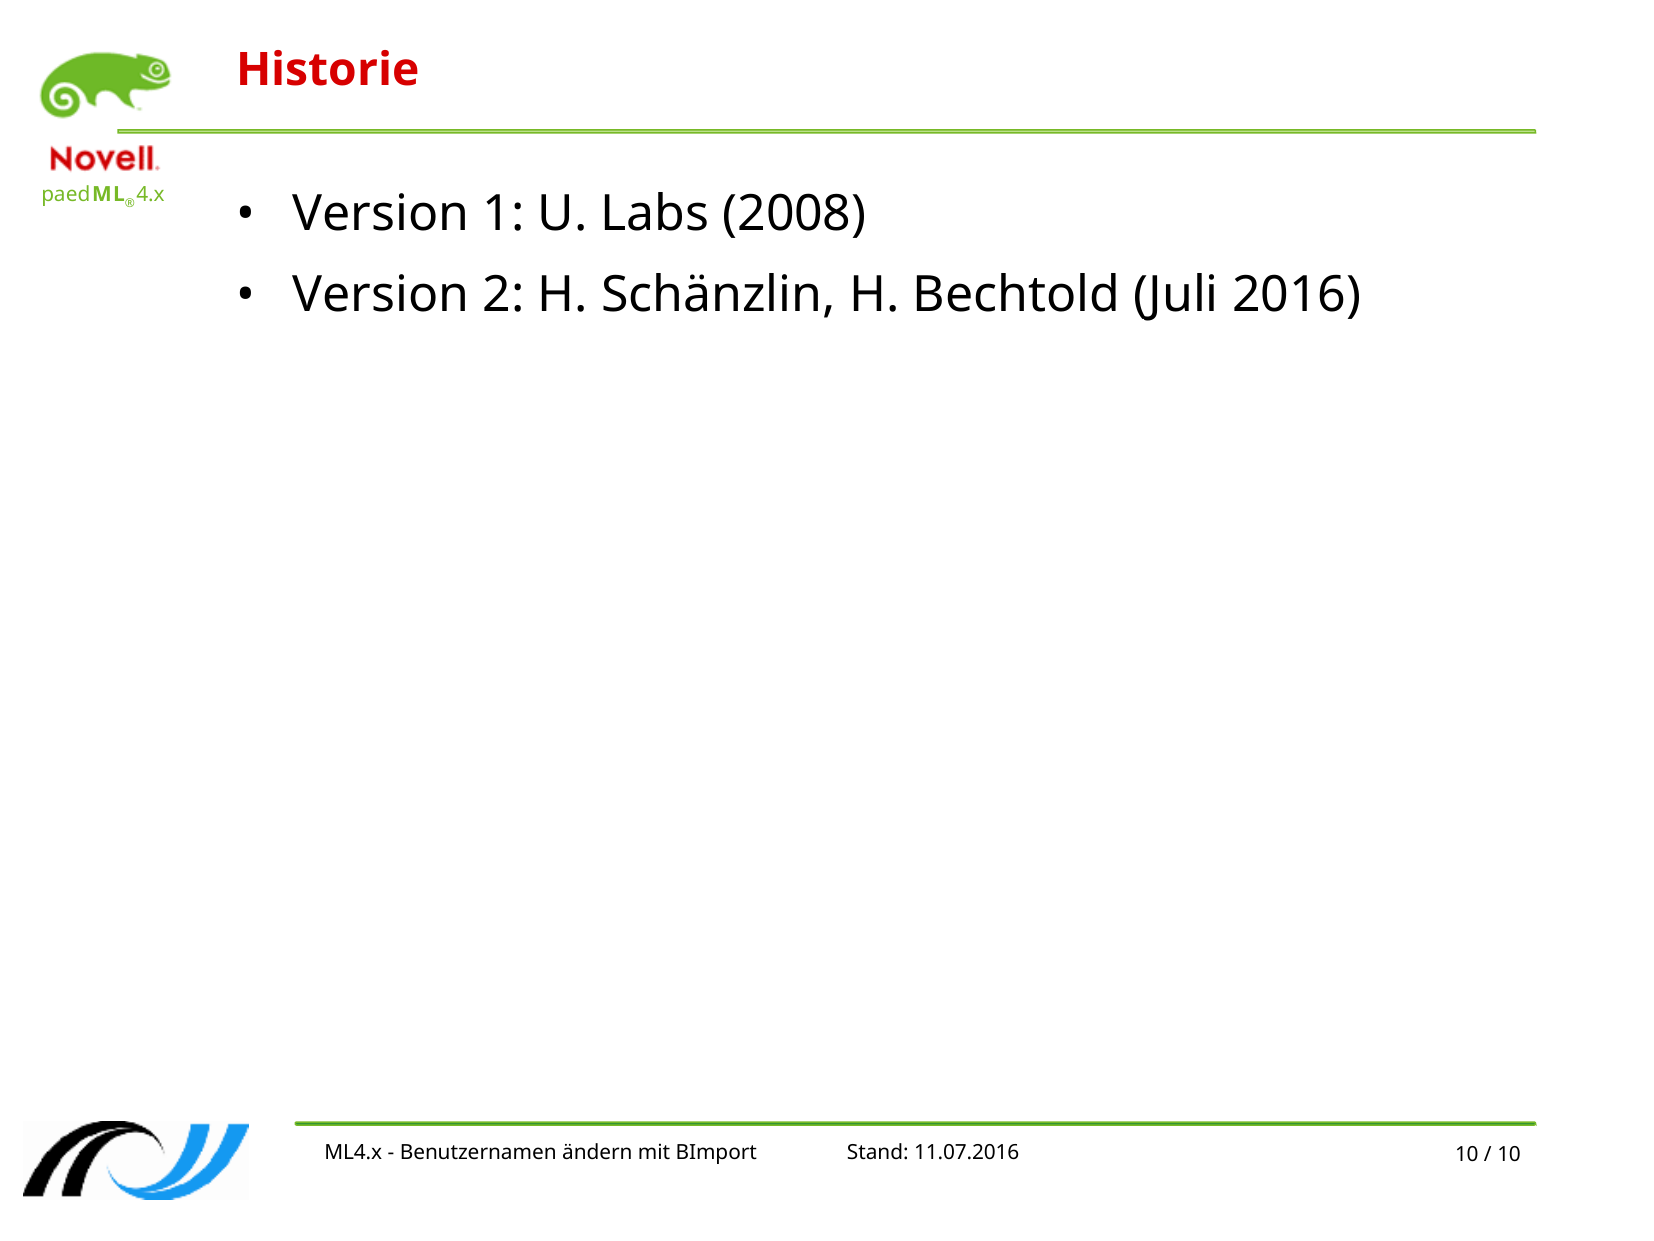

# Historie
Version 1: U. Labs (2008)
Version 2: H. Schänzlin, H. Bechtold (Juli 2016)
ML4.x - Benutzernamen ändern mit BImport
11.07.2016
10